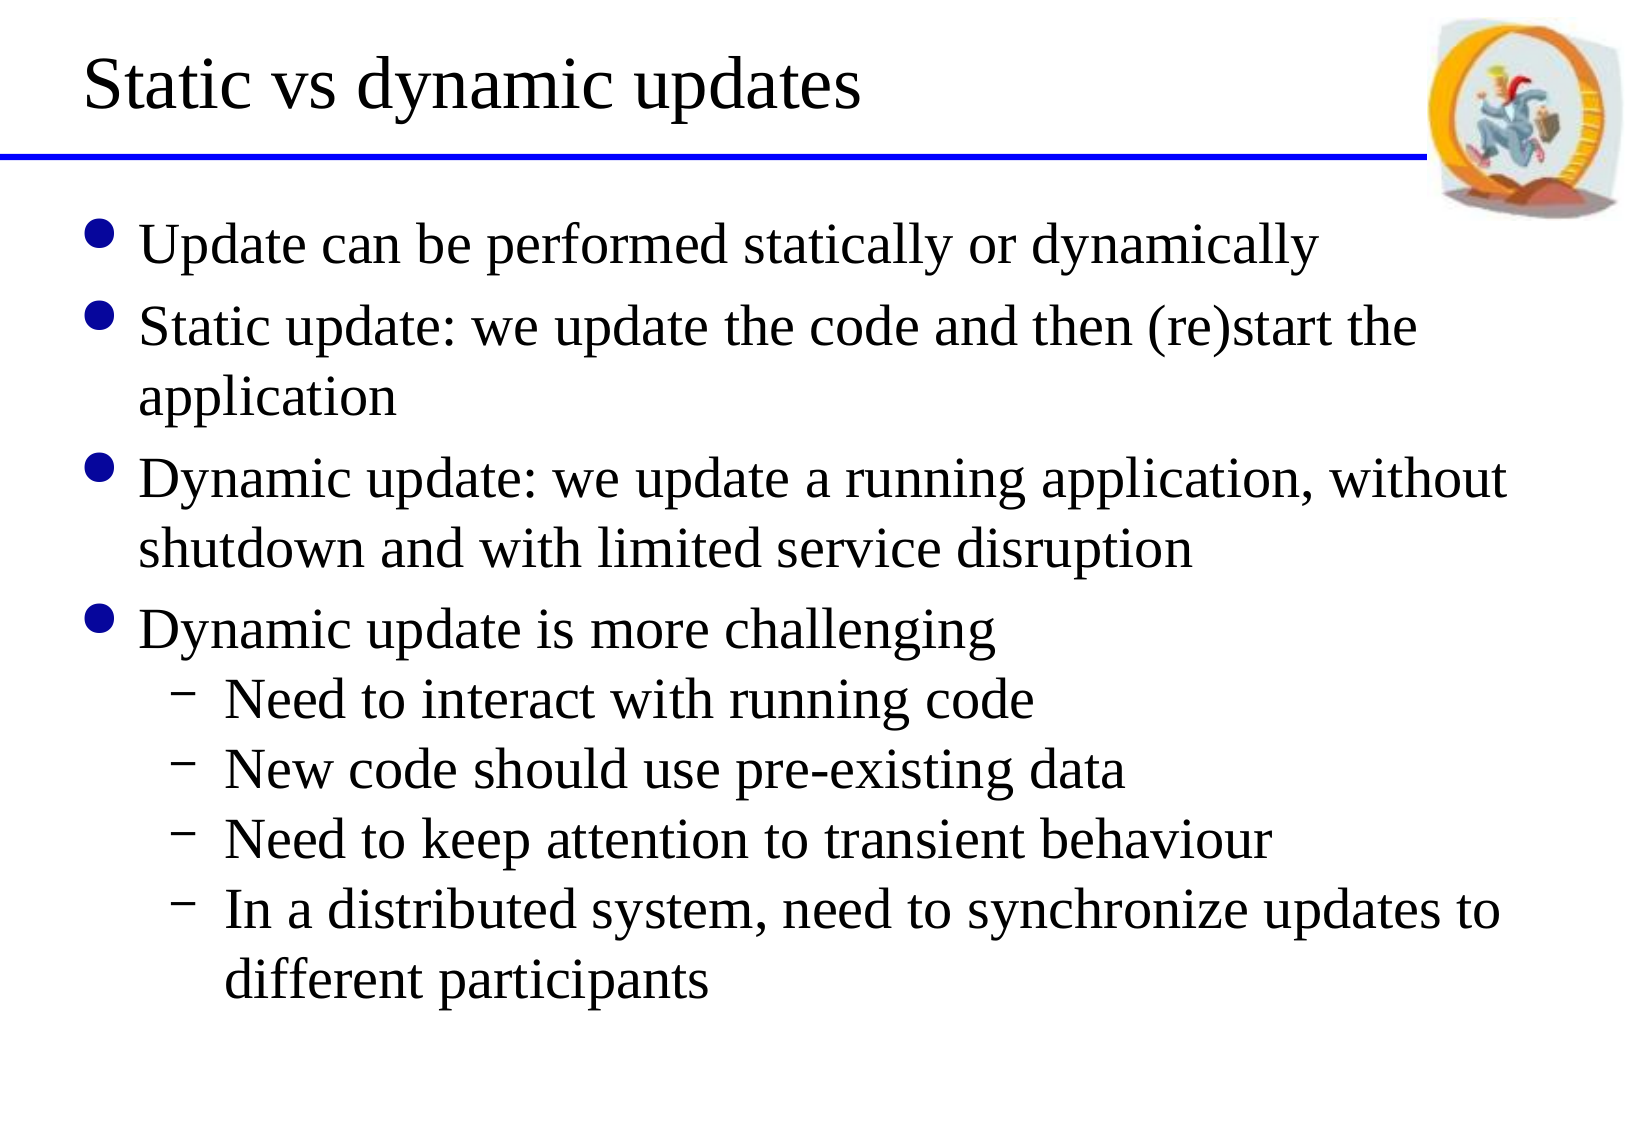

# Static vs dynamic updates
Update can be performed statically or dynamically
Static update: we update the code and then (re)start the application
Dynamic update: we update a running application, without shutdown and with limited service disruption
Dynamic update is more challenging
Need to interact with running code
New code should use pre-existing data
Need to keep attention to transient behaviour
In a distributed system, need to synchronize updates to different participants